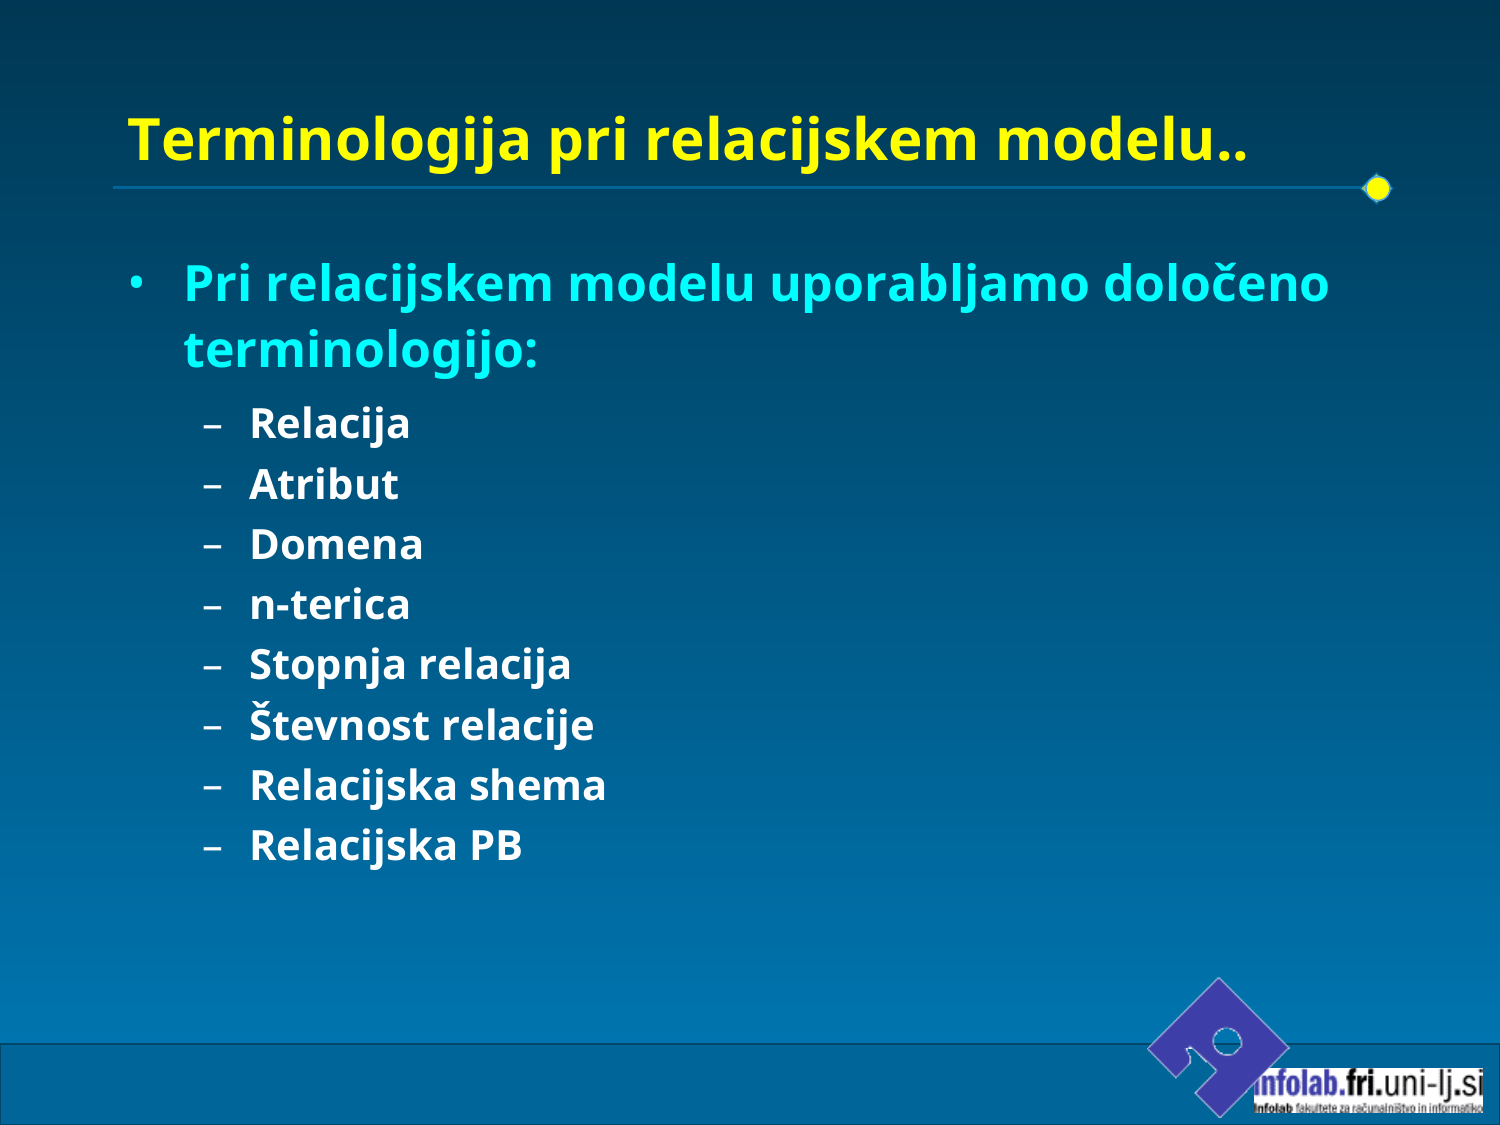

# Terminologija pri relacijskem modelu..
Pri relacijskem modelu uporabljamo določeno terminologijo:
Relacija
Atribut
Domena
n-terica
Stopnja relacija
Števnost relacije
Relacijska shema
Relacijska PB